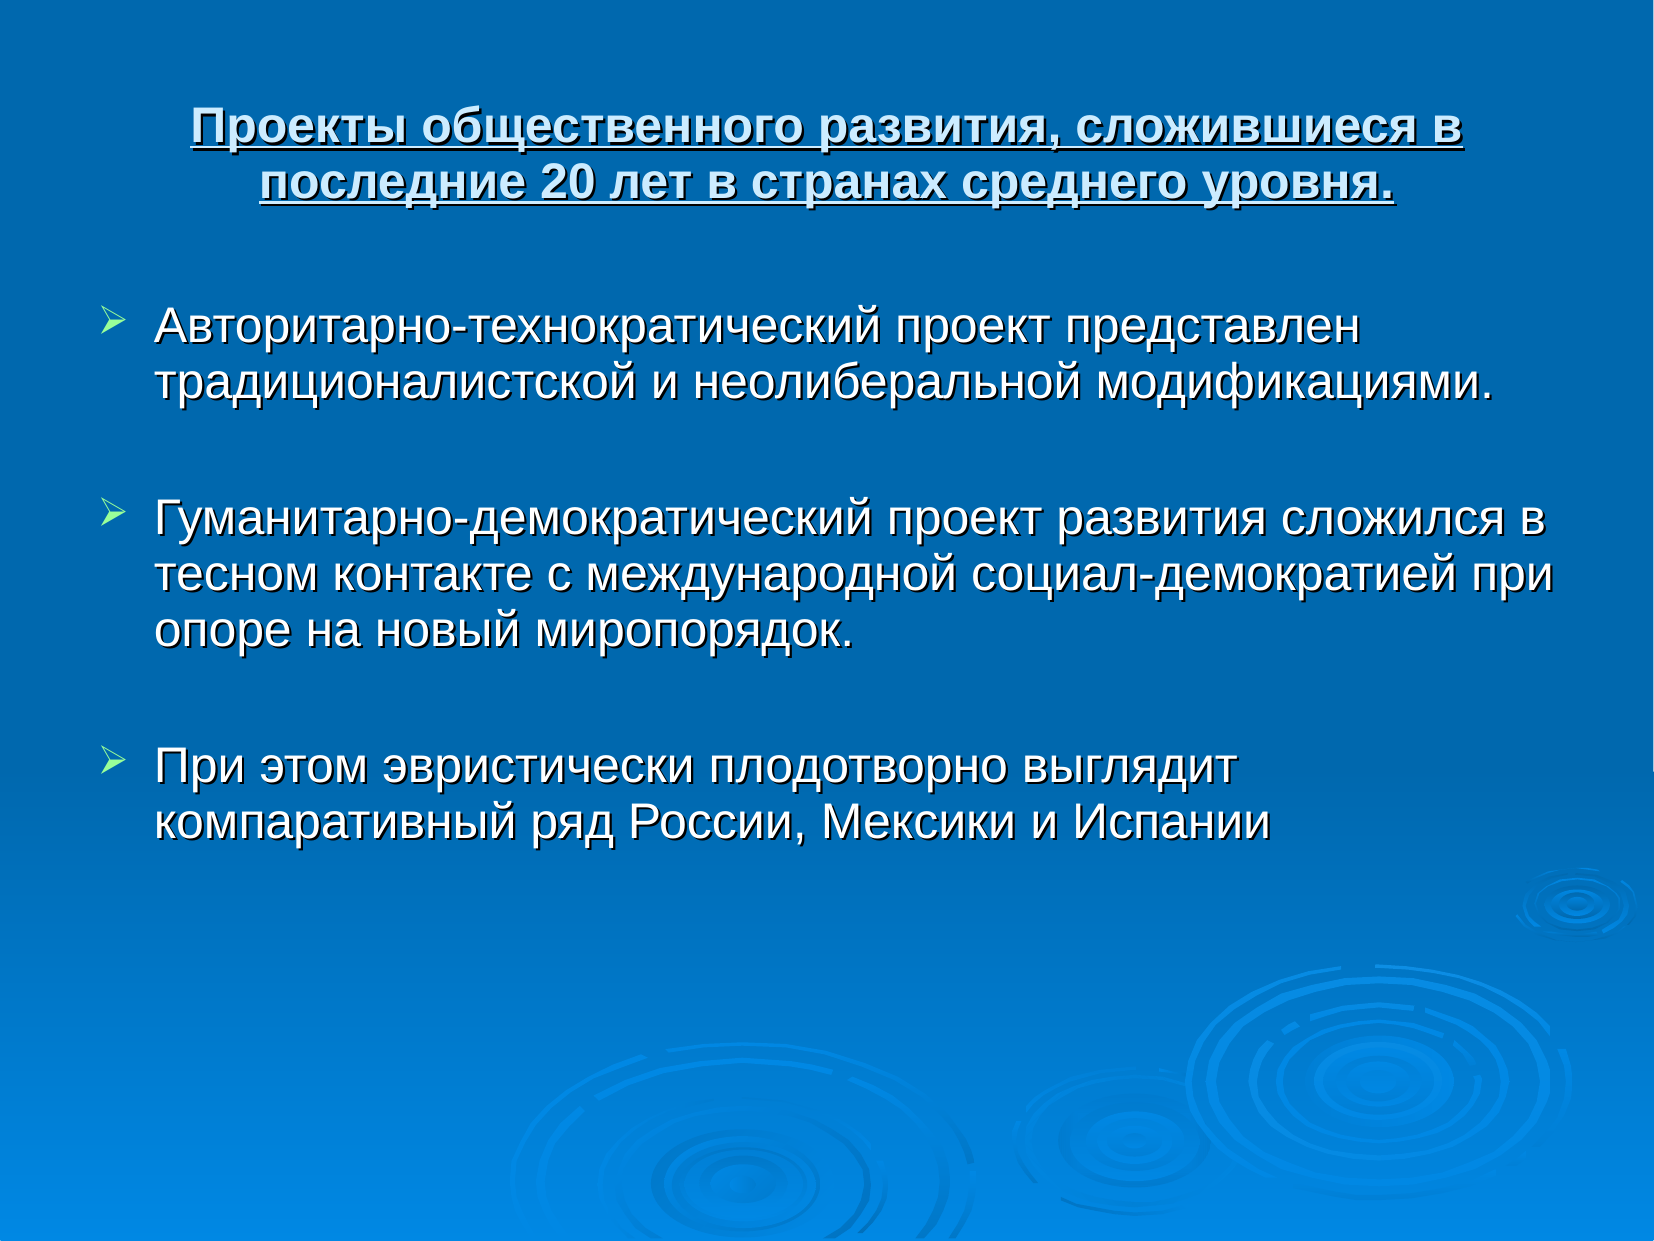

# Проекты общественного развития, сложившиеся в последние 20 лет в странах среднего уровня.
Авторитарно-технократический проект представлен традиционалистской и неолиберальной модификациями.
Гуманитарно-демократический проект развития сложился в тесном контакте с международной социал-демократией при опоре на новый миропорядок.
При этом эвристически плодотворно выглядит компаративный ряд России, Мексики и Испании